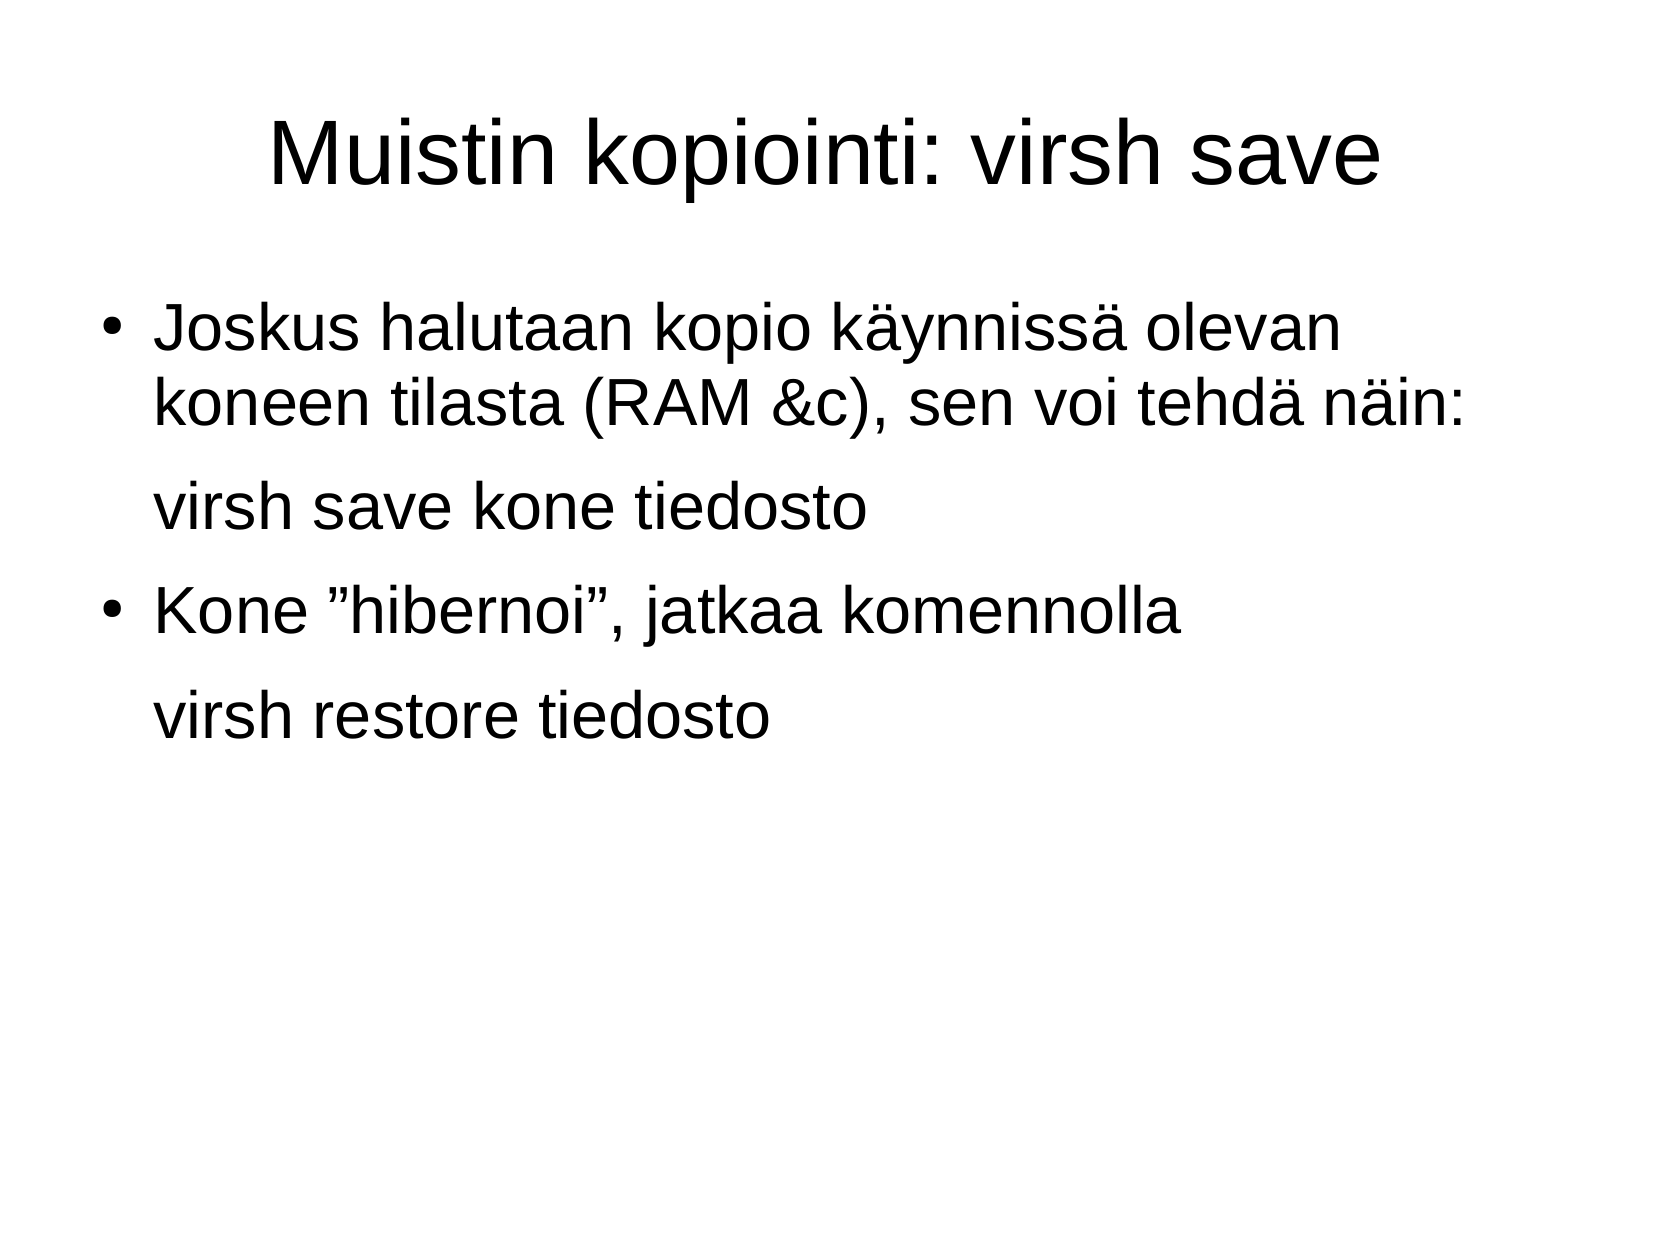

# Muistin kopiointi: virsh save
Joskus halutaan kopio käynnissä olevan koneen tilasta (RAM &c), sen voi tehdä näin:
virsh save kone tiedosto
Kone ”hibernoi”, jatkaa komennolla
virsh restore tiedosto